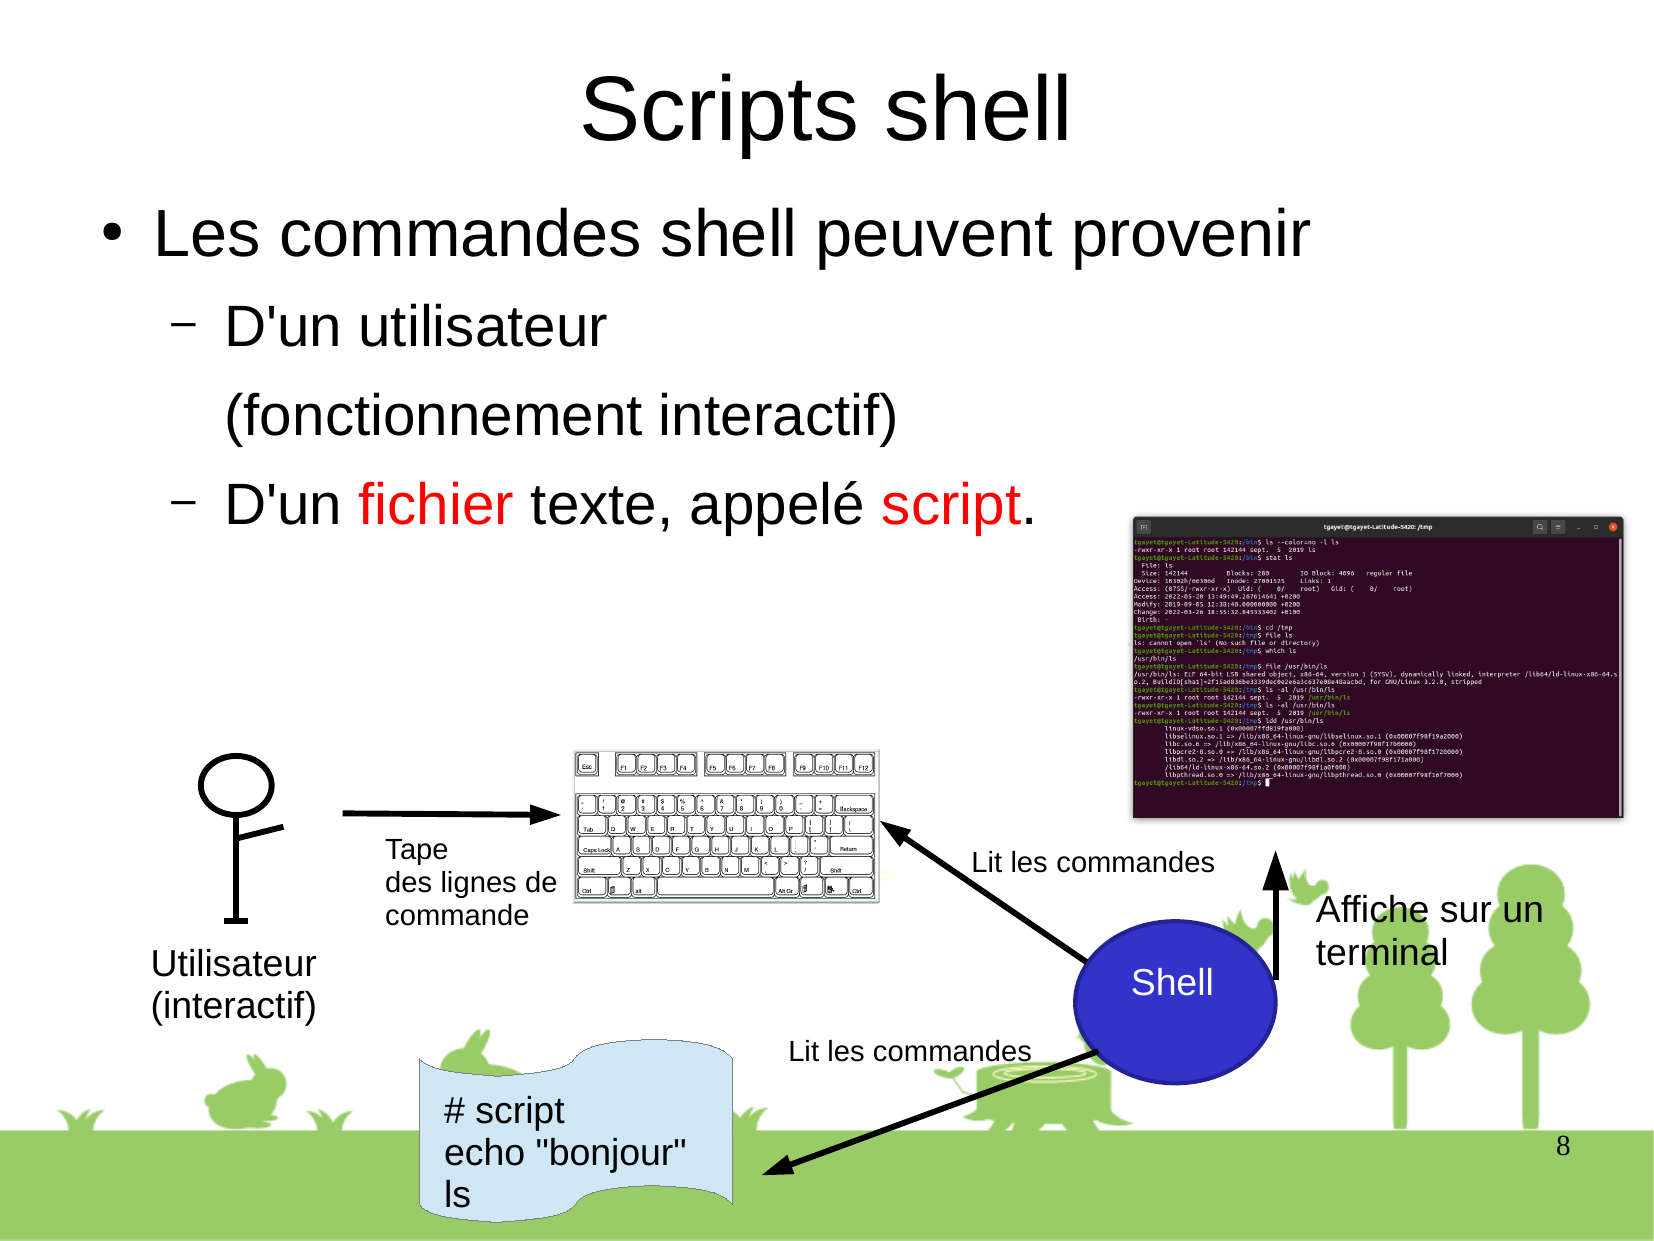

# Scripts shell
Les commandes shell peuvent provenir
D'un utilisateur
(fonctionnement interactif)
D'un fichier texte, appelé script.
Tape
des lignes de
commande
Lit les commandes
Affiche sur un
terminal
Utilisateur
(interactif)
Shell
Lit les commandes
# script
echo "bonjour"
ls
8